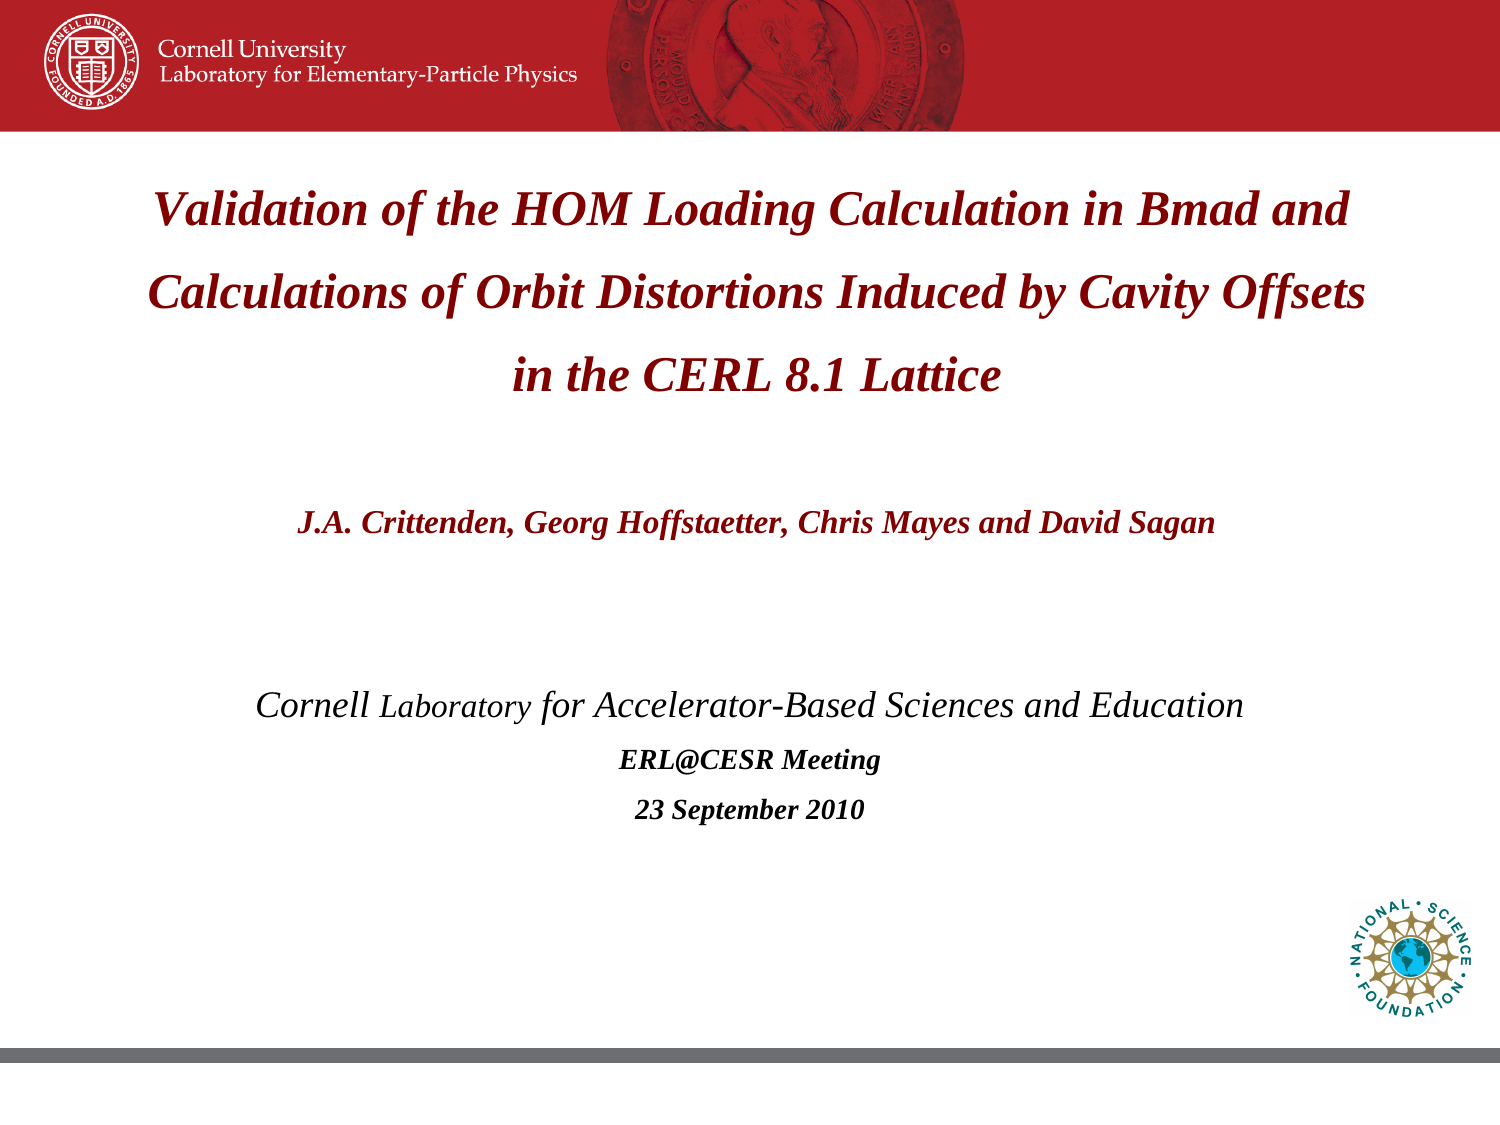

# Validation of the HOM Loading Calculation in Bmad and Calculations of Orbit Distortions Induced by Cavity Offsets in the CERL 8.1 Lattice J.A. Crittenden, Georg Hoffstaetter, Chris Mayes and David Sagan
Cornell Laboratory for Accelerator-Based Sciences and Education
ERL@CESR Meeting
23 September 2010